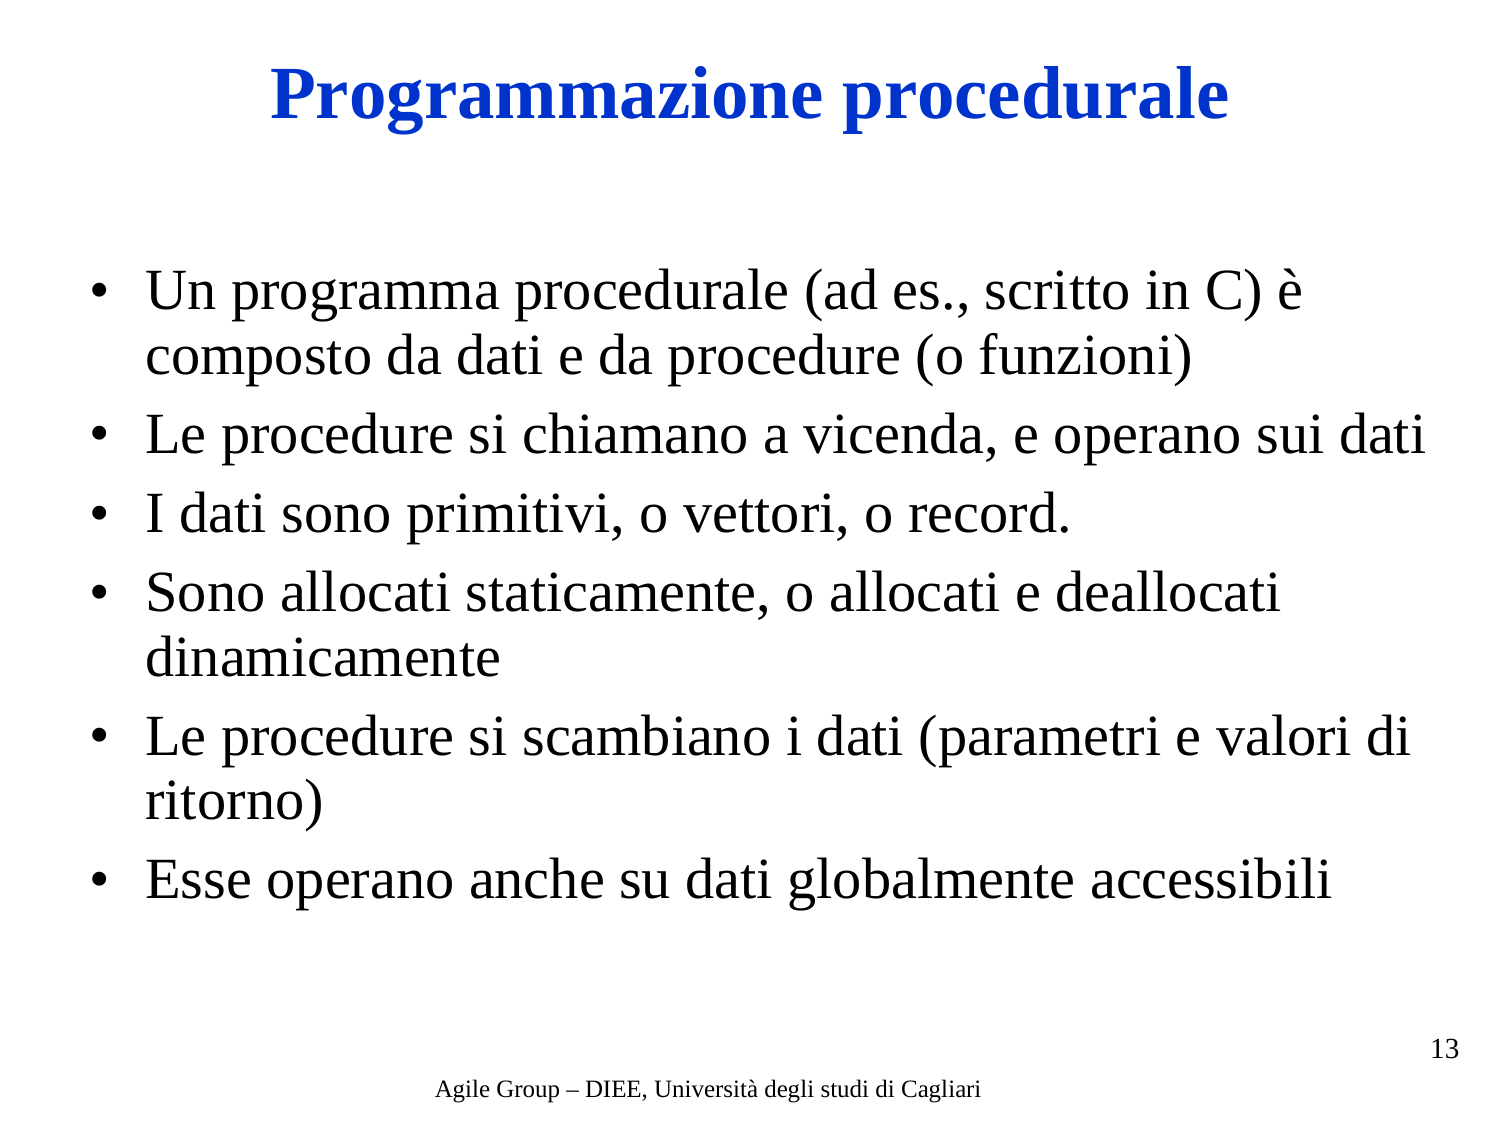

# Programmazione procedurale
Un programma procedurale (ad es., scritto in C) è composto da dati e da procedure (o funzioni)
Le procedure si chiamano a vicenda, e operano sui dati
I dati sono primitivi, o vettori, o record.
Sono allocati staticamente, o allocati e deallocati dinamicamente
Le procedure si scambiano i dati (parametri e valori di ritorno)
Esse operano anche su dati globalmente accessibili
13